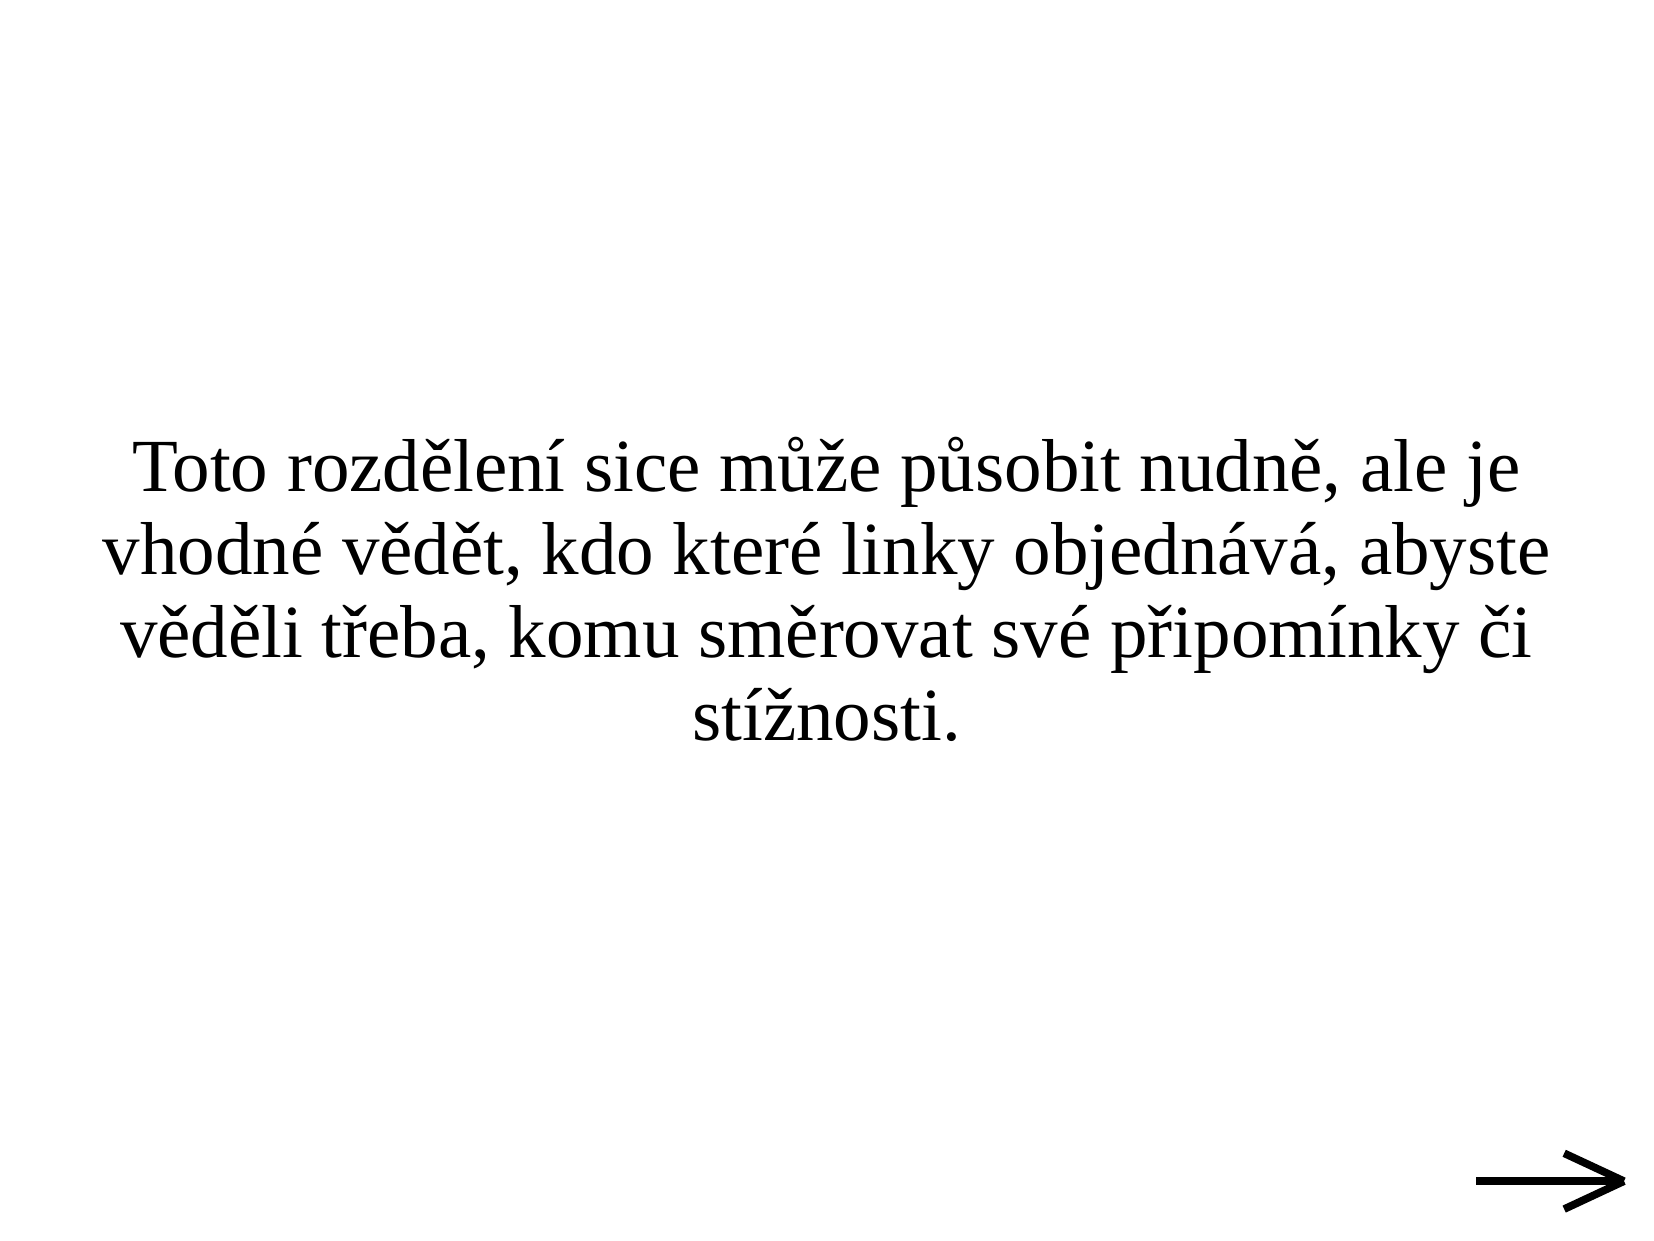

Toto rozdělení sice může působit nudně, ale je vhodné vědět, kdo které linky objednává, abyste věděli třeba, komu směrovat své připomínky či stížnosti.